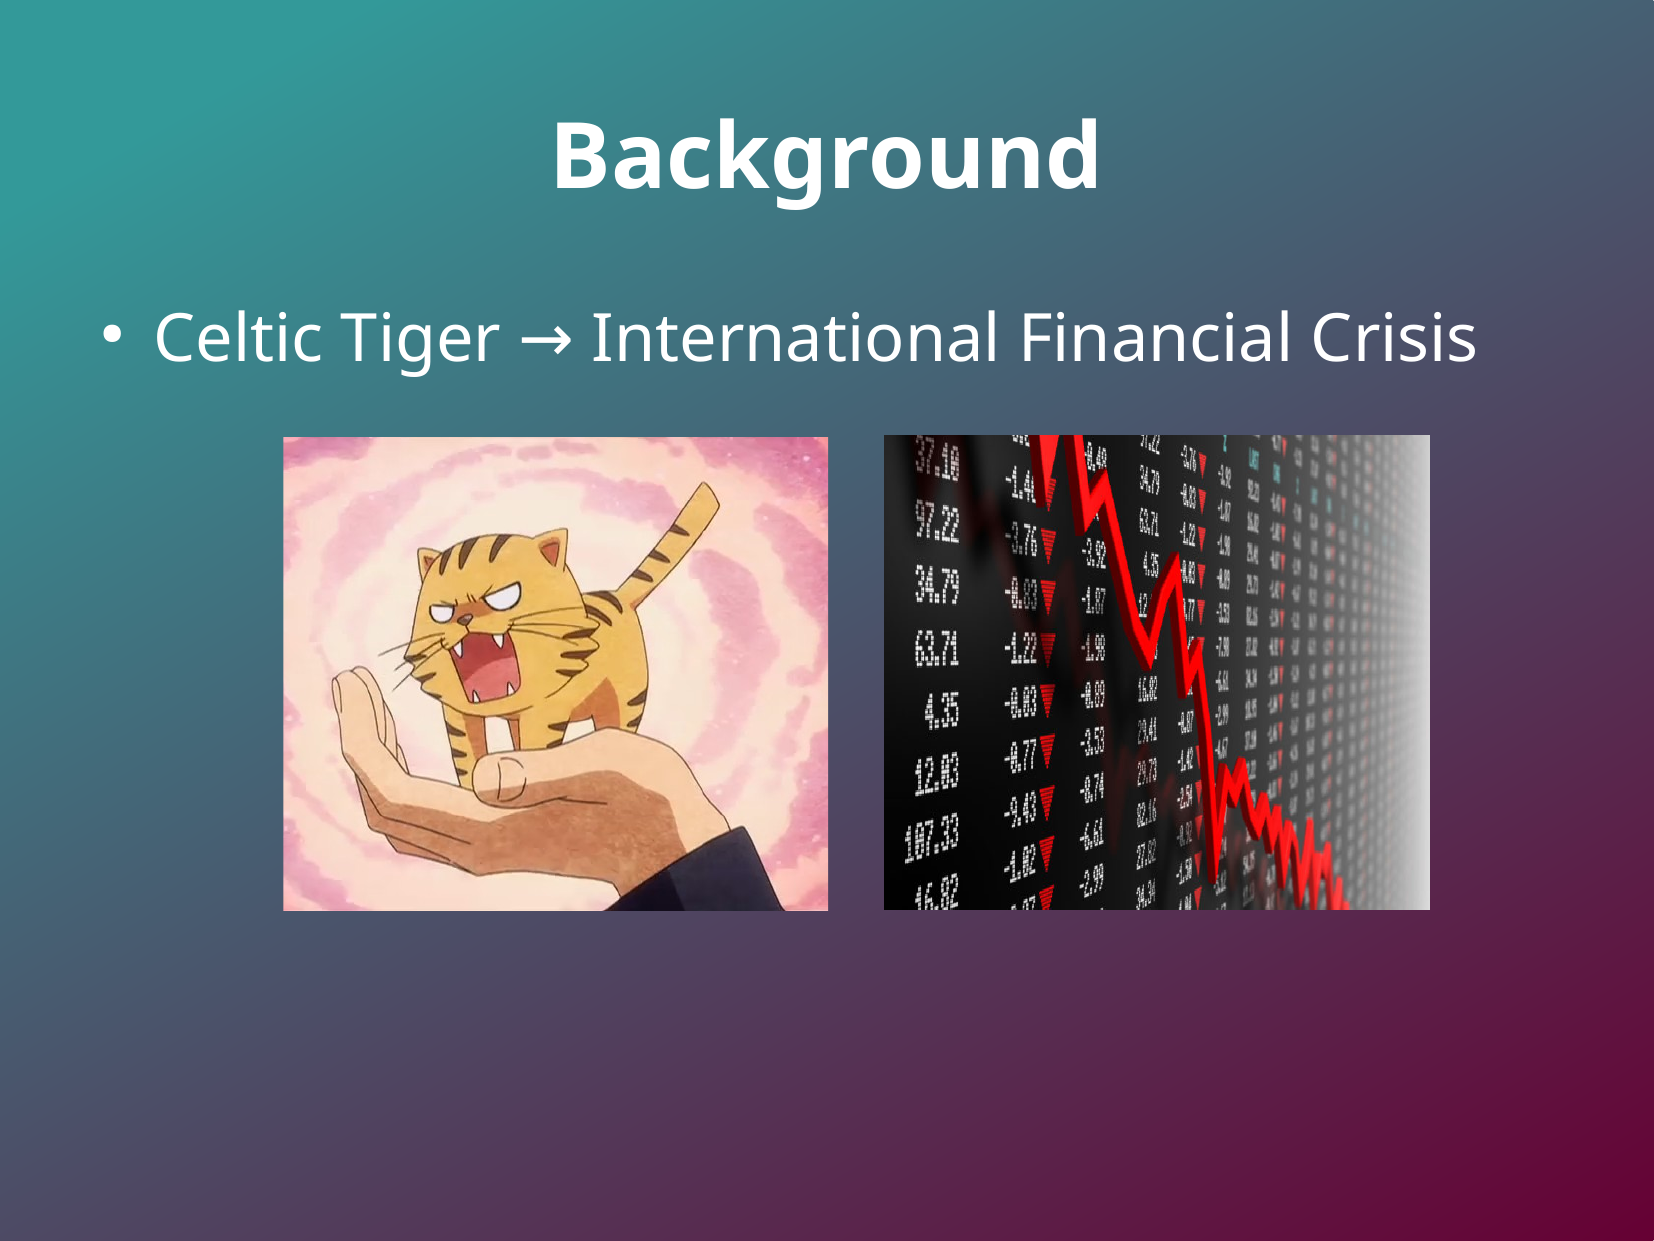

# Background
Celtic Tiger → International Financial Crisis